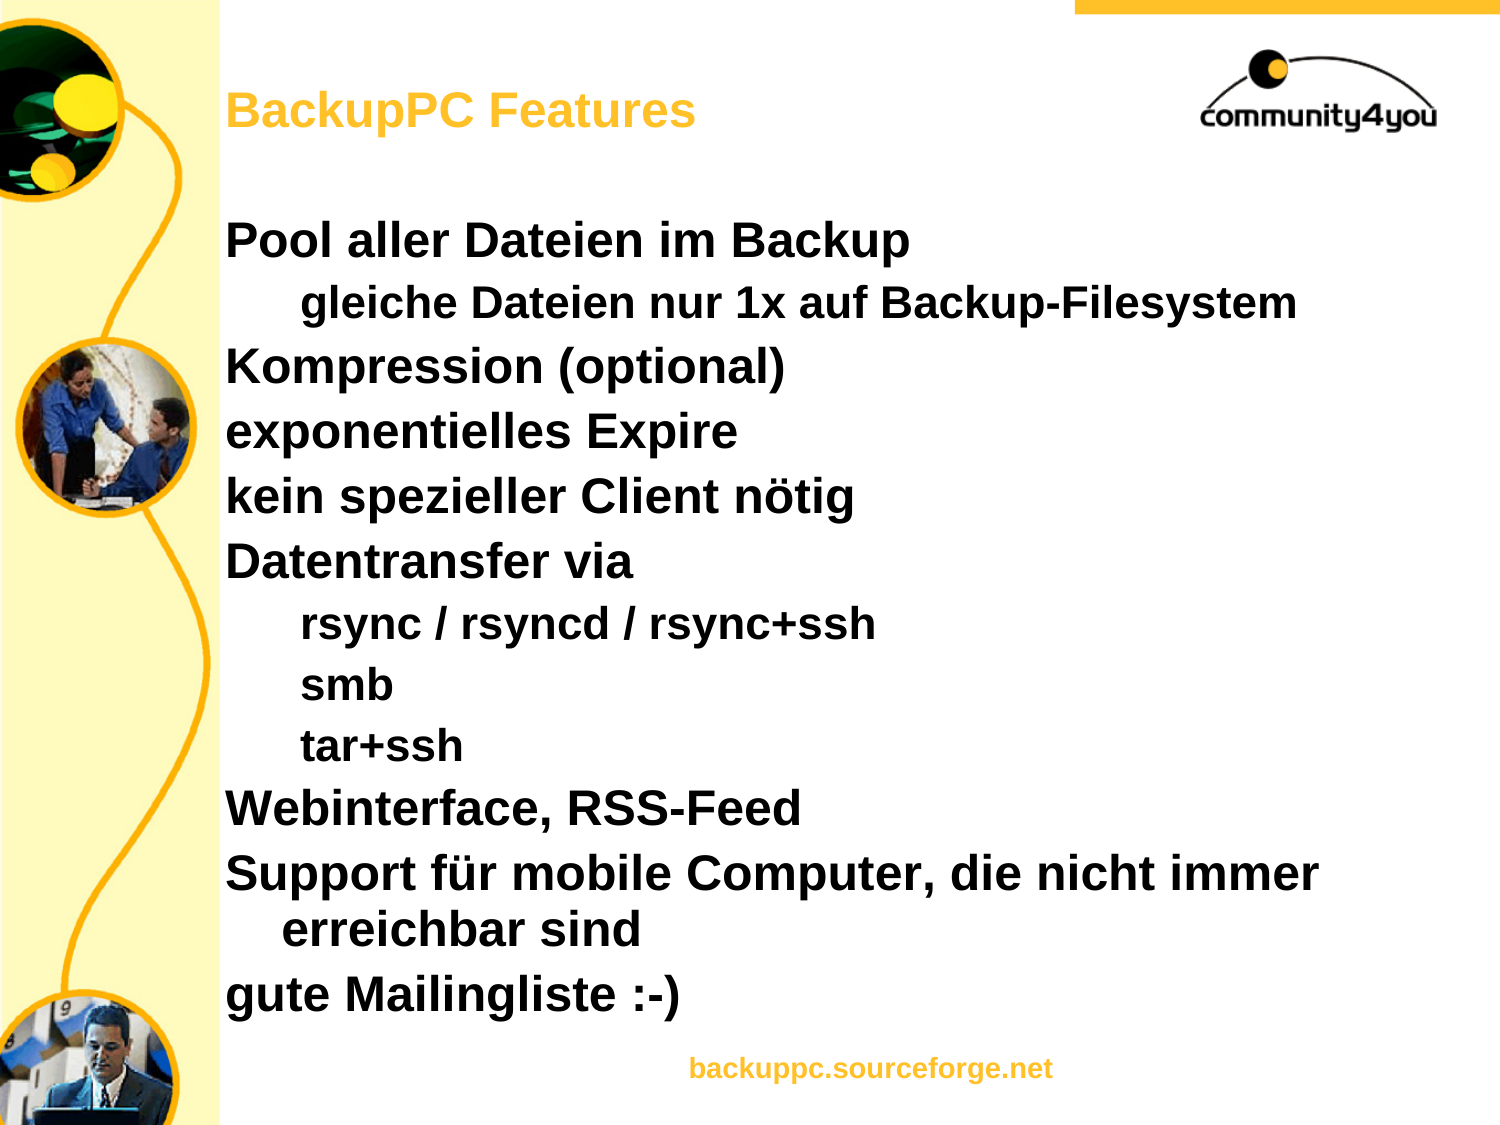

# BackupPC Features
Pool aller Dateien im Backup
gleiche Dateien nur 1x auf Backup-Filesystem
Kompression (optional)
exponentielles Expire
kein spezieller Client nötig
Datentransfer via
rsync / rsyncd / rsync+ssh
smb
tar+ssh
Webinterface, RSS-Feed
Support für mobile Computer, die nicht immer erreichbar sind
gute Mailingliste :-)